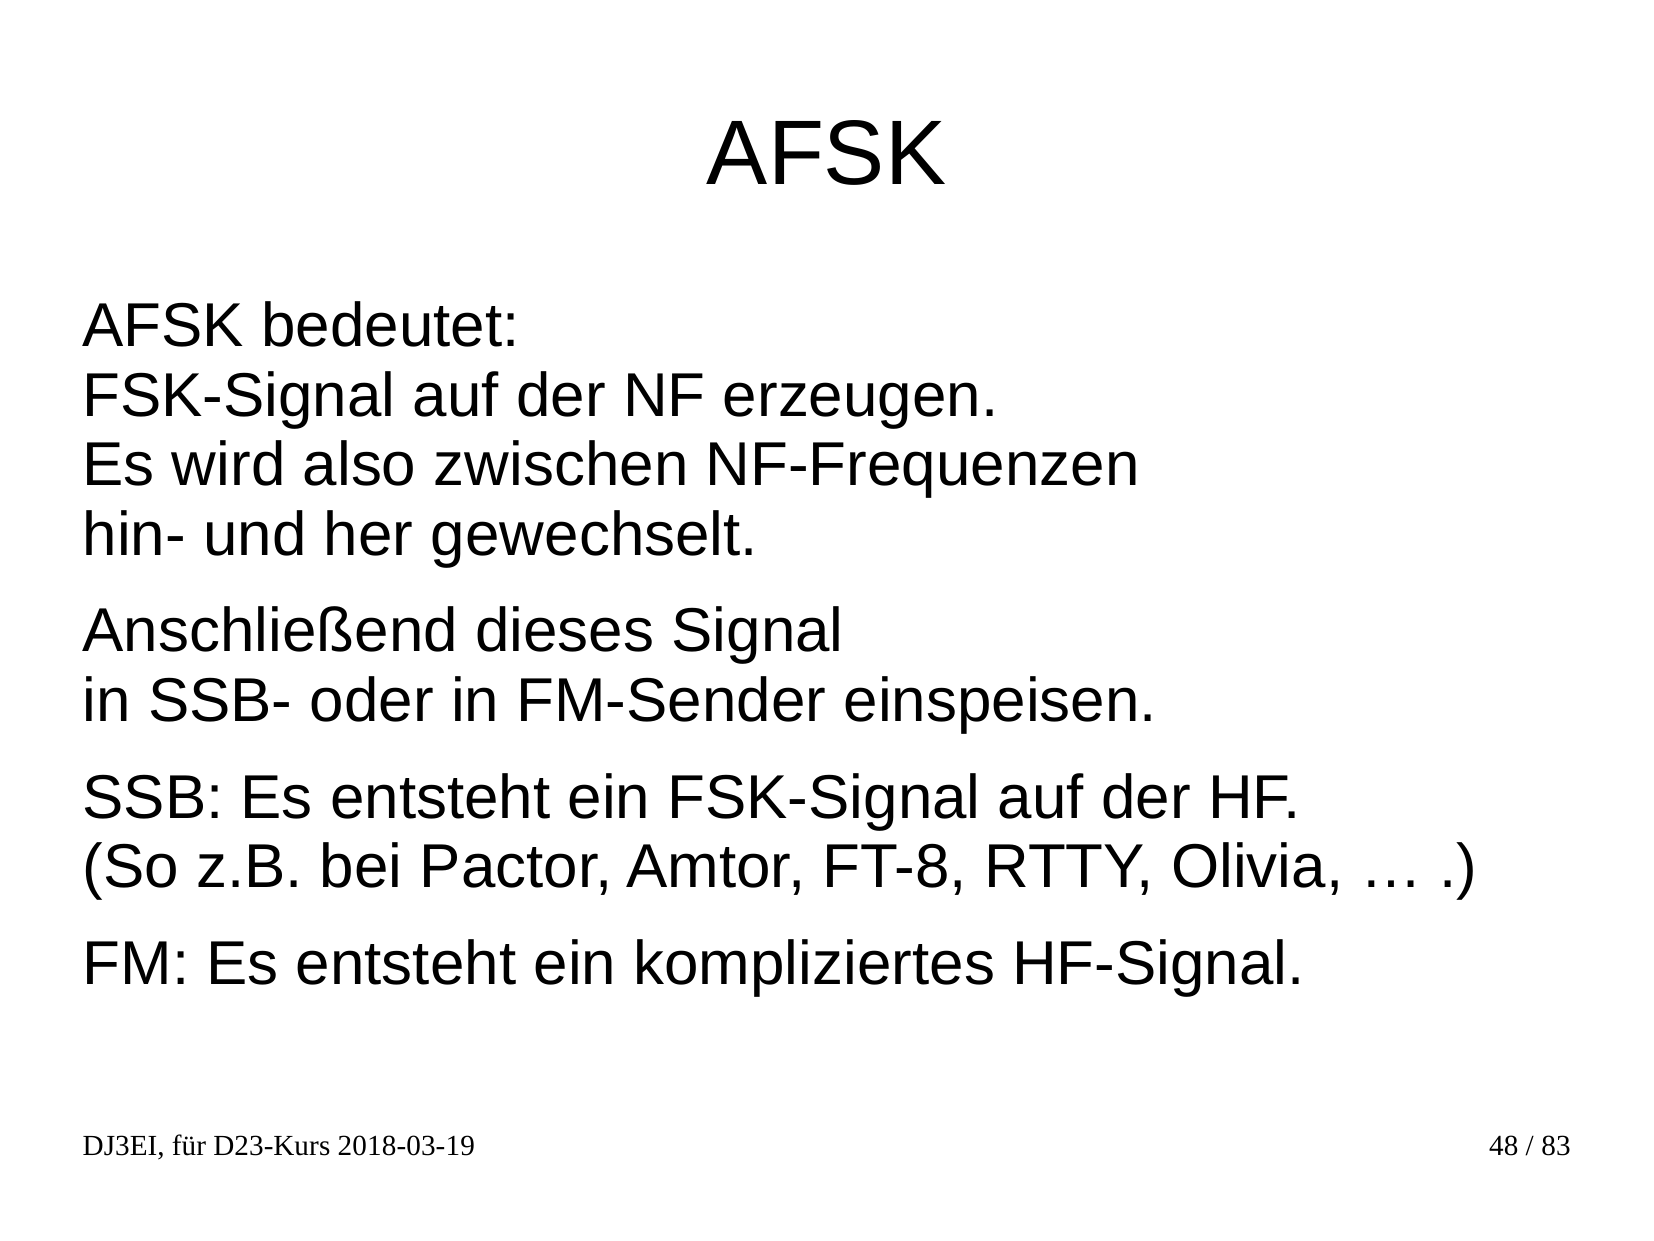

# AFSK
AFSK bedeutet:
FSK-Signal auf der NF erzeugen.
Es wird also zwischen NF-Frequenzen
hin- und her gewechselt.
Anschließend dieses Signal
in SSB- oder in FM-Sender einspeisen.
SSB: Es entsteht ein FSK-Signal auf der HF.
(So z.B. bei Pactor, Amtor, FT-8, RTTY, Olivia, … .)
FM: Es entsteht ein kompliziertes HF-Signal.
48